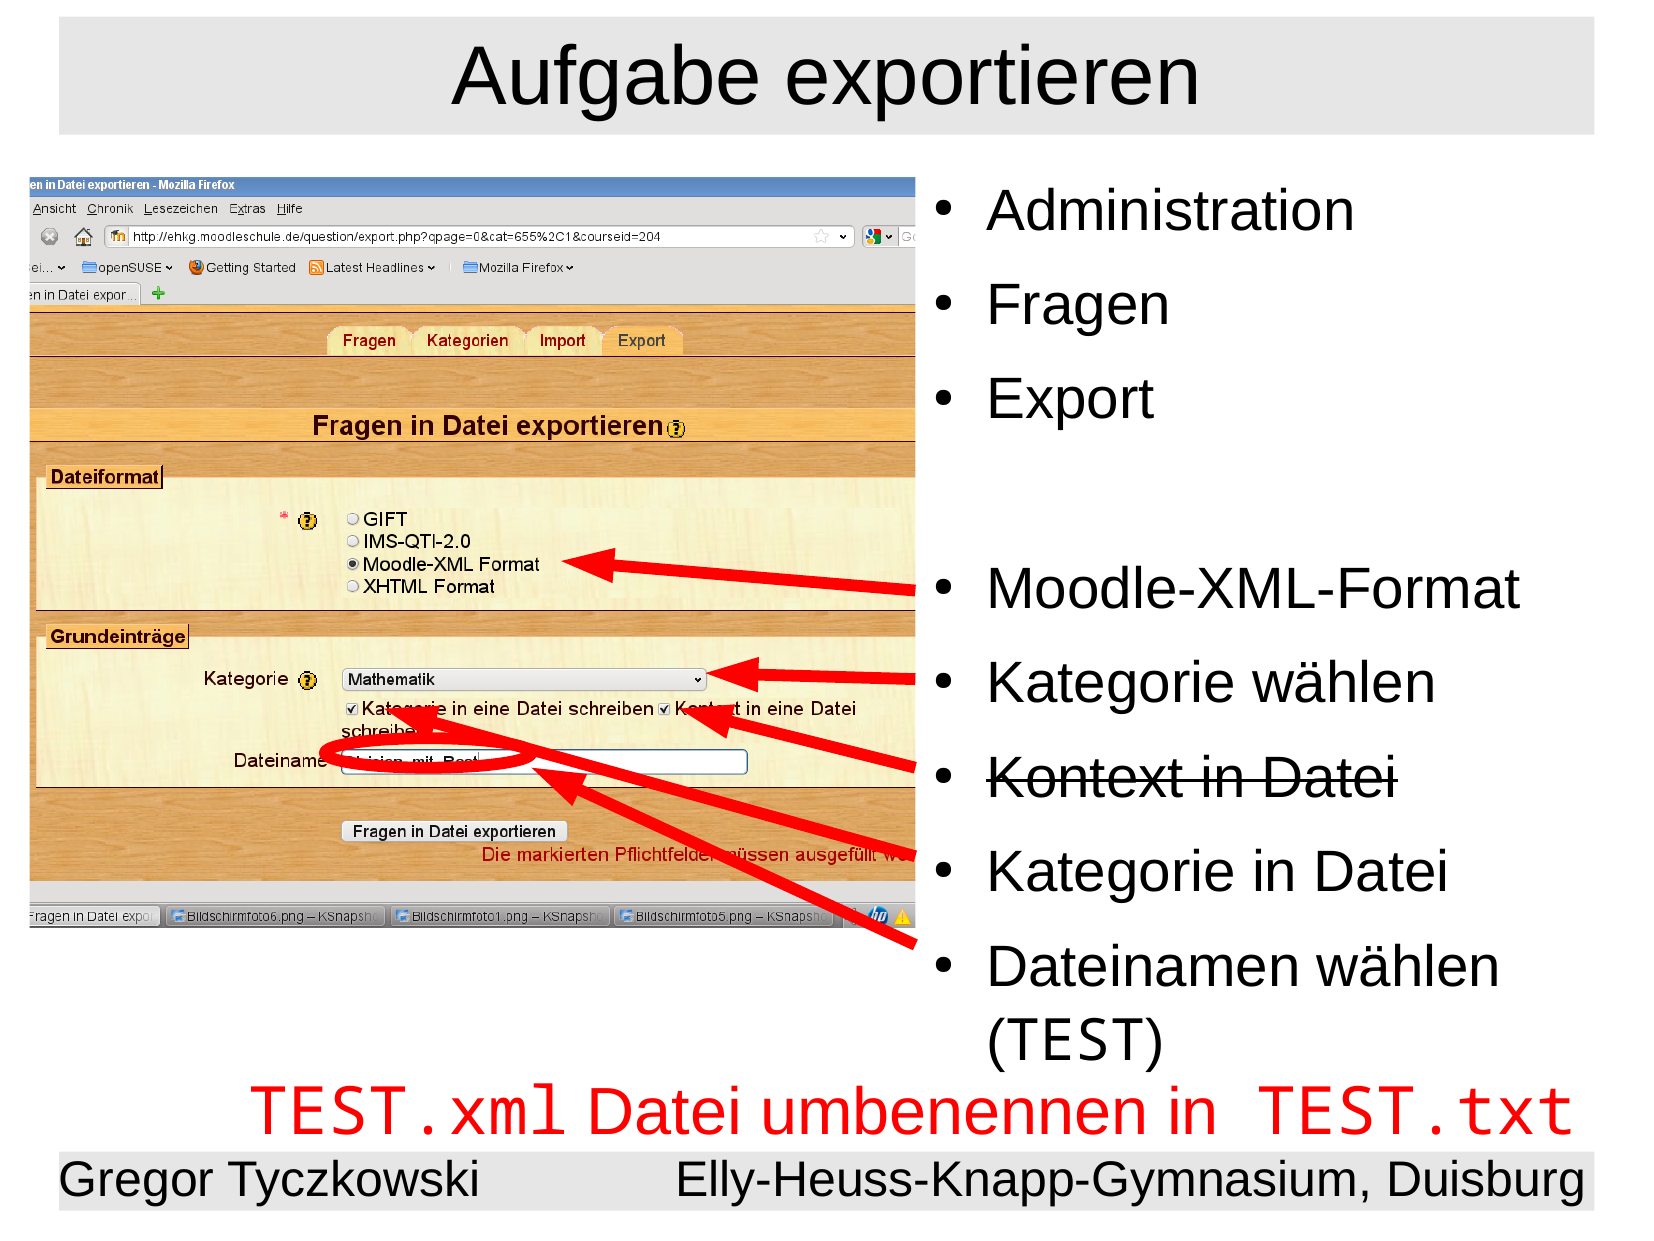

Aufgabe exportieren
# Administration
Fragen
Export
Moodle-XML-Format
Kategorie wählen
Kontext in Datei
Kategorie in Datei
Dateinamen wählen (TEST)
TEST.xml Datei umbenennen in TEST.txt
Gregor Tyczkowski Elly-Heuss-Knapp-Gymnasium, Duisburg